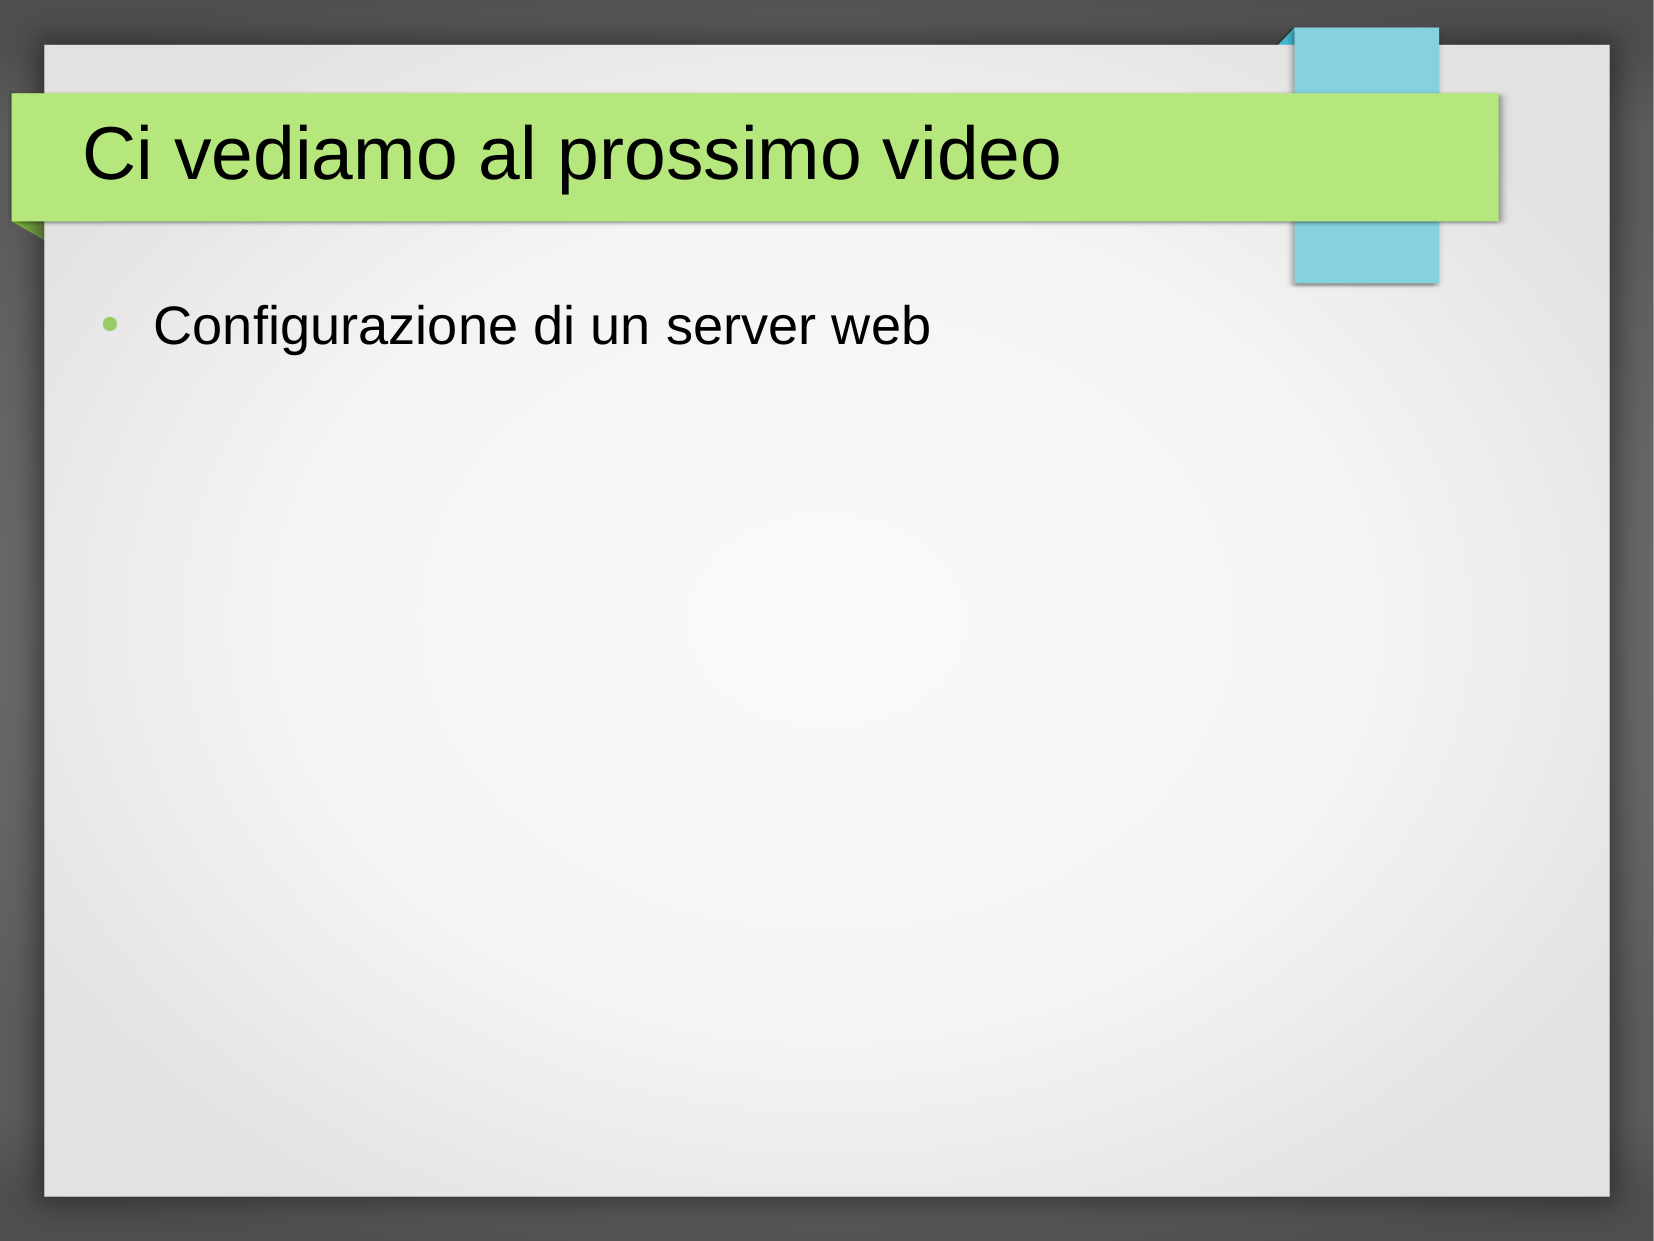

# Ci vediamo al prossimo video
Configurazione di un server web